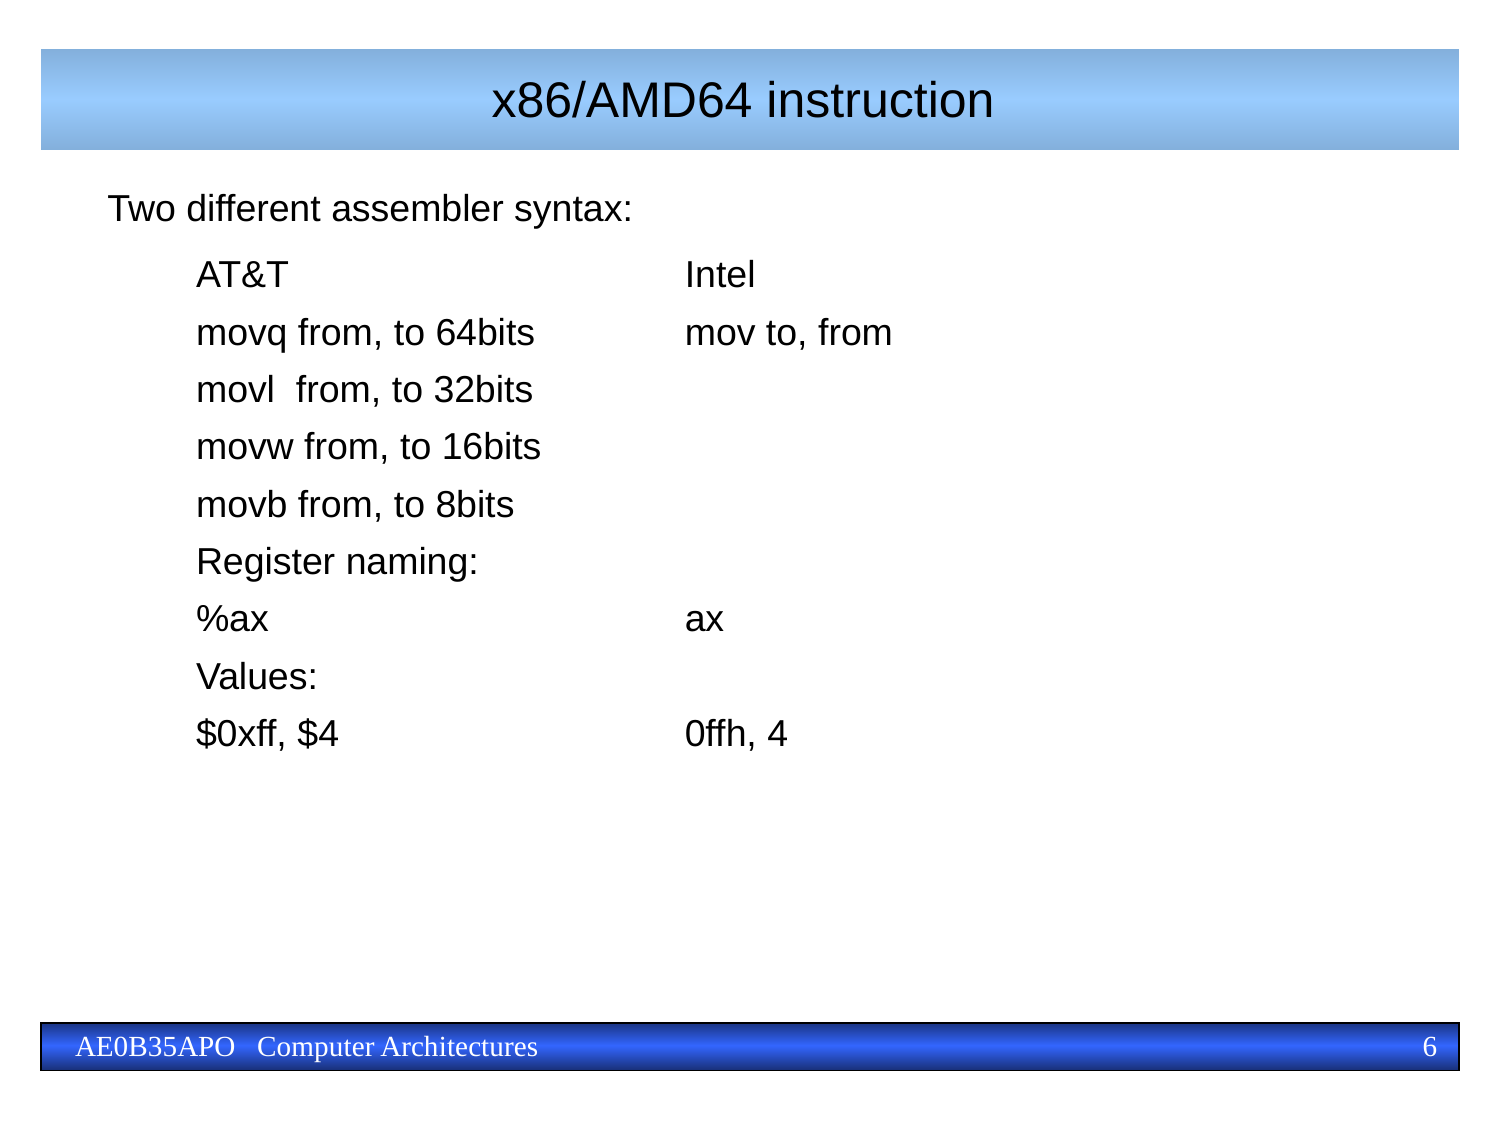

# x86/AMD64 instruction
Two different assembler syntax:
| AT&T | Intel |
| --- | --- |
| movq from, to 64bits | mov to, from |
| movl from, to 32bits | |
| movw from, to 16bits | |
| movb from, to 8bits | |
| Register naming: | |
| %ax | ax |
| Values: | |
| $0xff, $4 | 0ffh, 4 |
AE0B35APO Computer Architectures
6